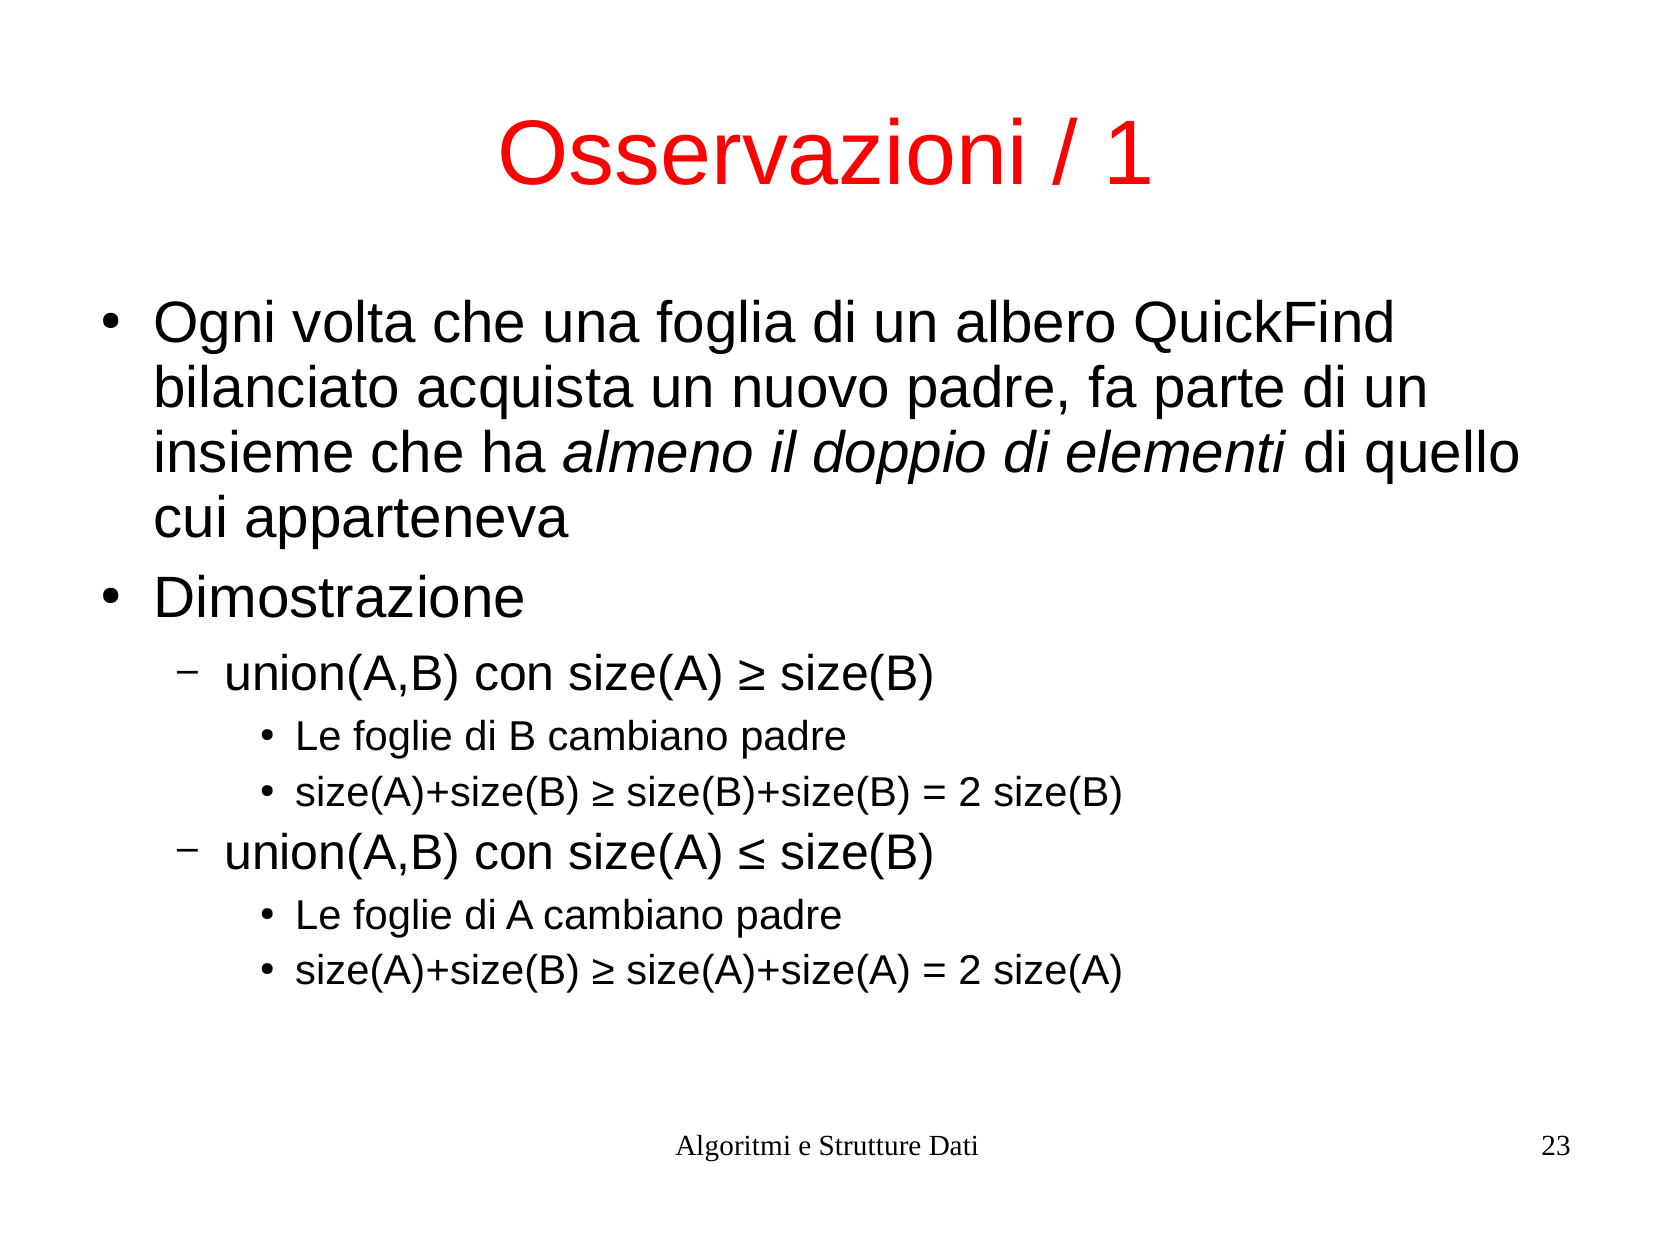

# Osservazioni / 1
Ogni volta che una foglia di un albero QuickFind bilanciato acquista un nuovo padre, fa parte di un insieme che ha almeno il doppio di elementi di quello cui apparteneva
Dimostrazione
union(A,B) con size(A) ≥ size(B)
Le foglie di B cambiano padre
size(A)+size(B) ≥ size(B)+size(B) = 2 size(B)
union(A,B) con size(A) ≤ size(B)
Le foglie di A cambiano padre
size(A)+size(B) ≥ size(A)+size(A) = 2 size(A)
Algoritmi e Strutture Dati
23